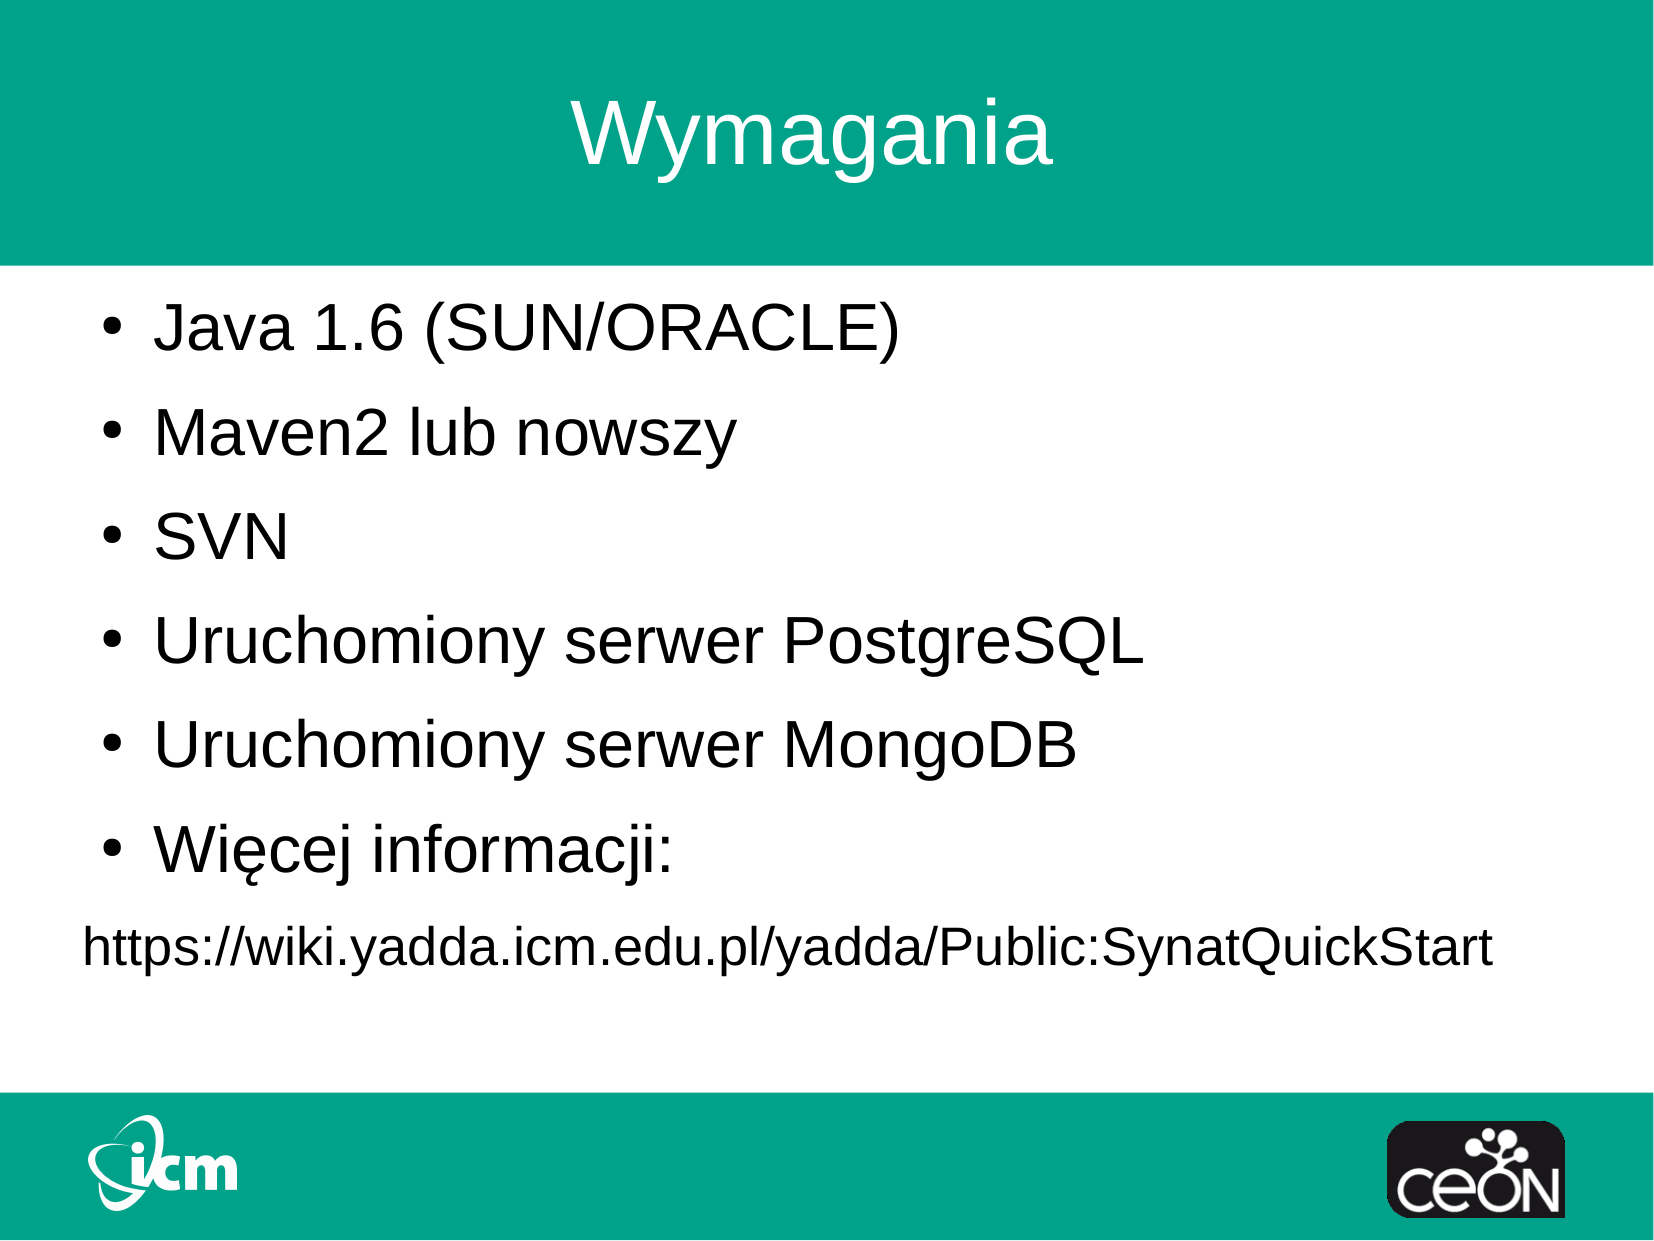

# Wymagania
Java 1.6 (SUN/ORACLE)
Maven2 lub nowszy
SVN
Uruchomiony serwer PostgreSQL
Uruchomiony serwer MongoDB
Więcej informacji:
https://wiki.yadda.icm.edu.pl/yadda/Public:SynatQuickStart